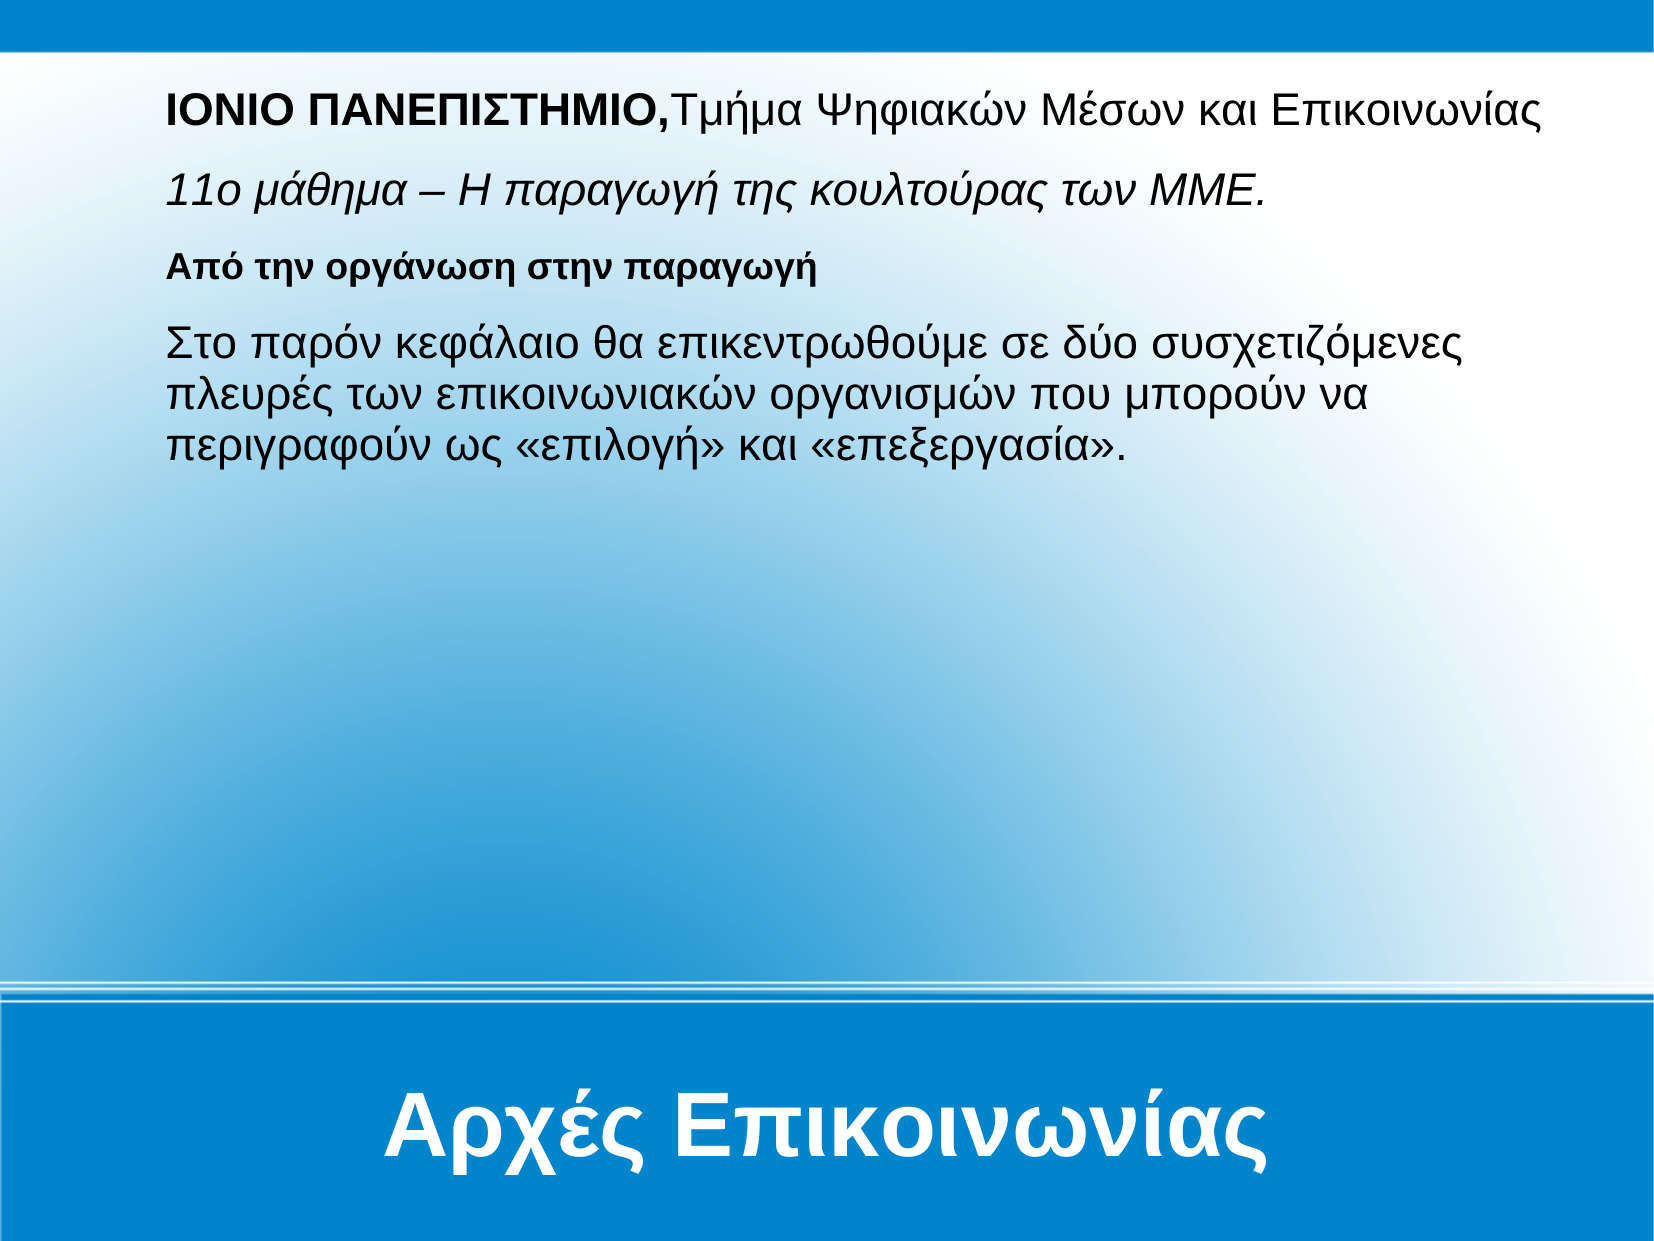

ΙΟΝΙΟ ΠΑΝΕΠΙΣΤΗΜΙΟ,Τμήμα Ψηφιακών Μέσων και Επικοινωνίας
11ο μάθημα – Η παραγωγή της κουλτούρας των ΜΜΕ.
Από την οργάνωση στην παραγωγή
Στο παρόν κεφάλαιο θα επικεντρωθούμε σε δύο συσχετιζόμενες πλευρές των επικοινωνιακών οργανισμών που μπορούν να περιγραφούν ως «επιλογή» και «επεξεργασία».
# Αρχές Επικοινωνίας